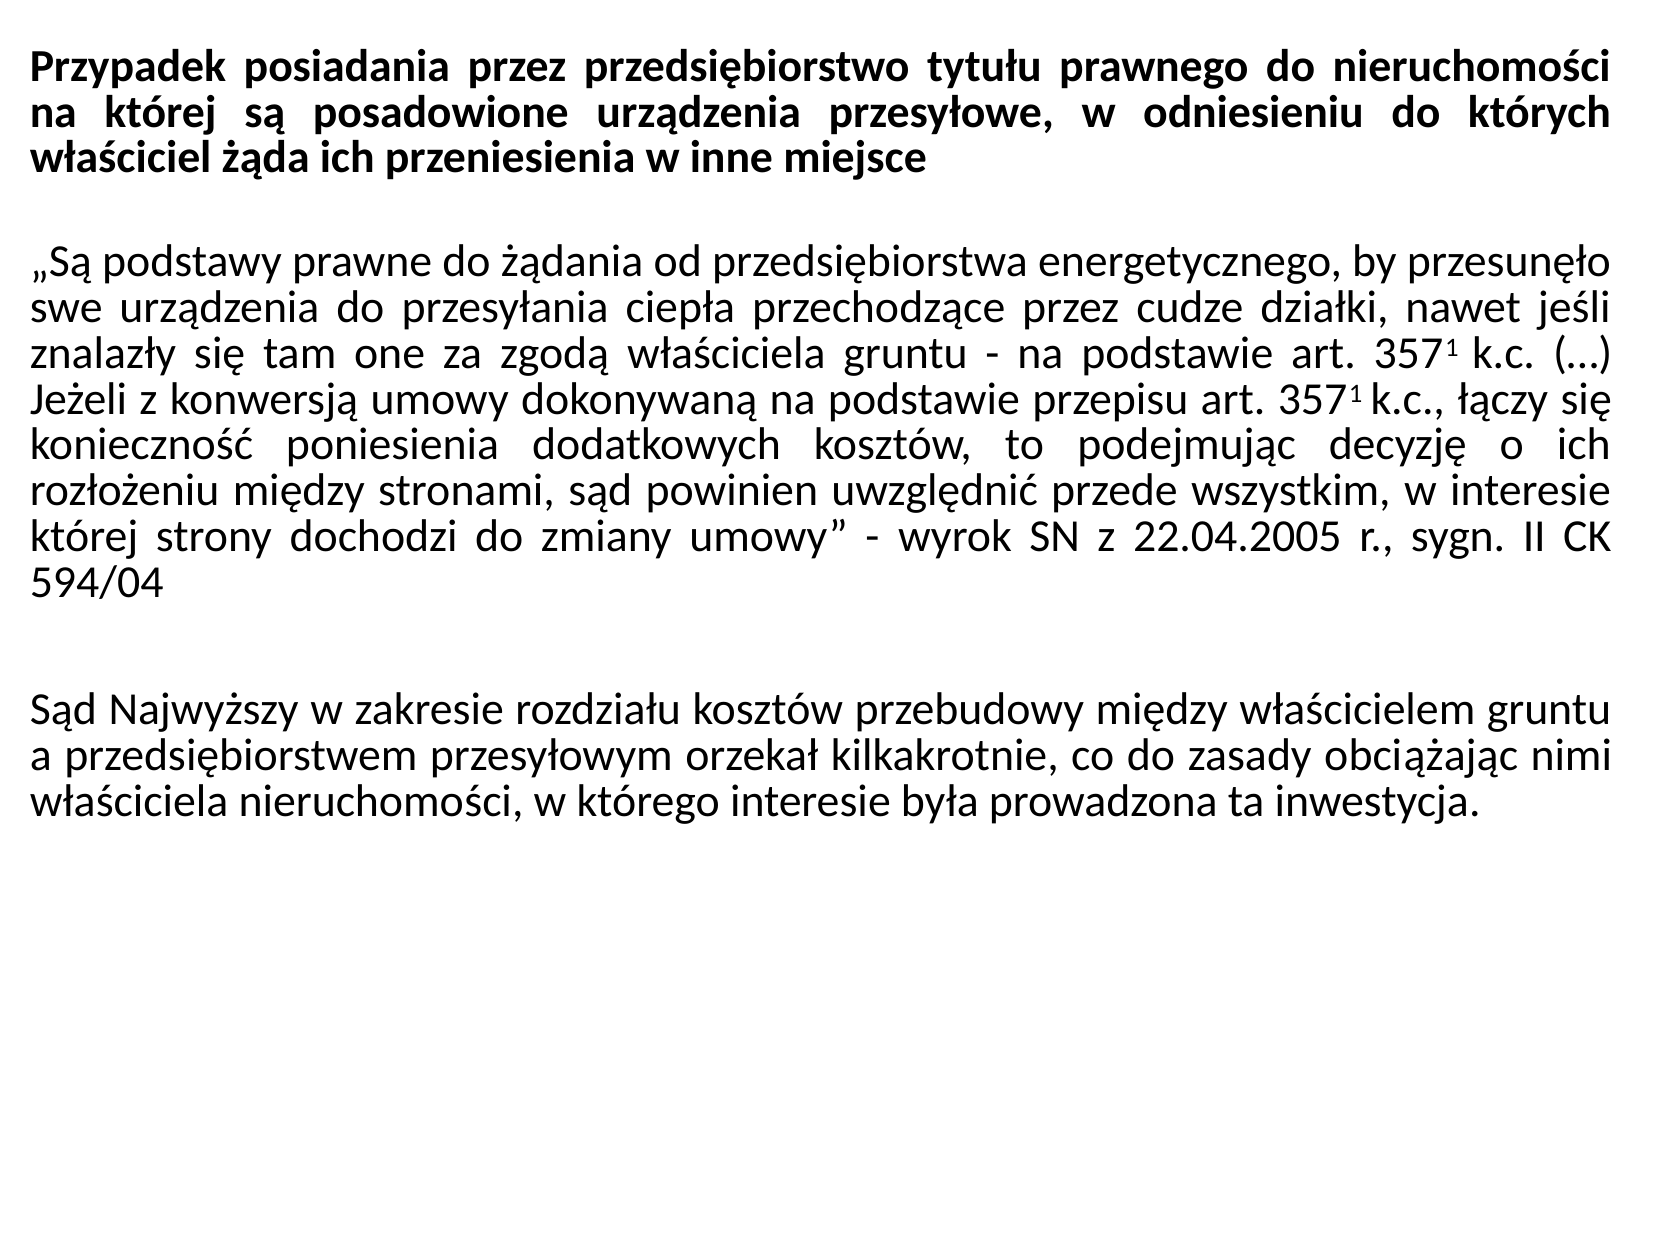

#
Przypadek posiadania przez przedsiębiorstwo tytułu prawnego do nieruchomości na której są posadowione urządzenia przesyłowe, w odniesieniu do których właściciel żąda ich przeniesienia w inne miejsce
„Są podstawy prawne do żądania od przedsiębiorstwa energetycznego, by przesunęło swe urządzenia do przesyłania ciepła przechodzące przez cudze działki, nawet jeśli znalazły się tam one za zgodą właściciela gruntu - na podstawie art. 3571 k.c. (…) Jeżeli z konwersją umowy dokonywaną na podstawie przepisu art. 3571 k.c., łączy się konieczność poniesienia dodatkowych kosztów, to podejmując decyzję o ich rozłożeniu między stronami, sąd powinien uwzględnić przede wszystkim, w interesie której strony dochodzi do zmiany umowy” - wyrok SN z 22.04.2005 r., sygn. II CK 594/04
Sąd Najwyższy w zakresie rozdziału kosztów przebudowy między właścicielem gruntu a przedsiębiorstwem przesyłowym orzekał kilkakrotnie, co do zasady obciążając nimi właściciela nieruchomości, w którego interesie była prowadzona ta inwestycja.